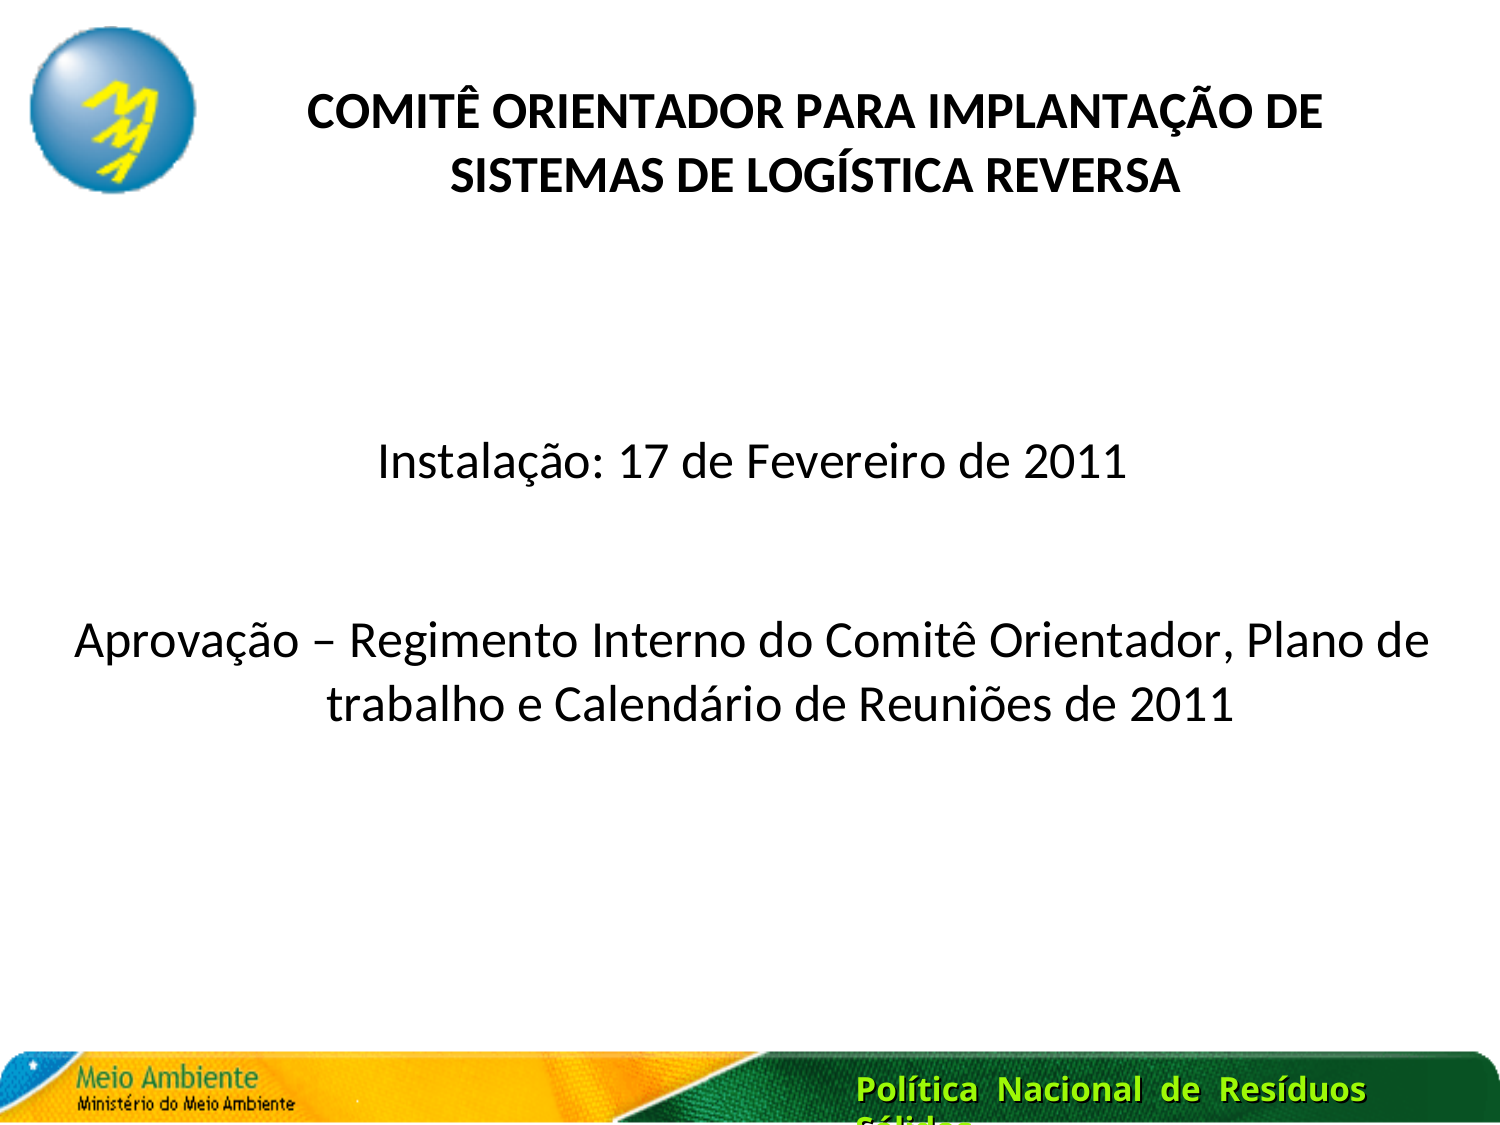

# COMITÊ ORIENTADOR PARA IMPLANTAÇÃO DE SISTEMAS DE LOGÍSTICA REVERSA
Instalação: 17 de Fevereiro de 2011
Aprovação – Regimento Interno do Comitê Orientador, Plano de trabalho e Calendário de Reuniões de 2011